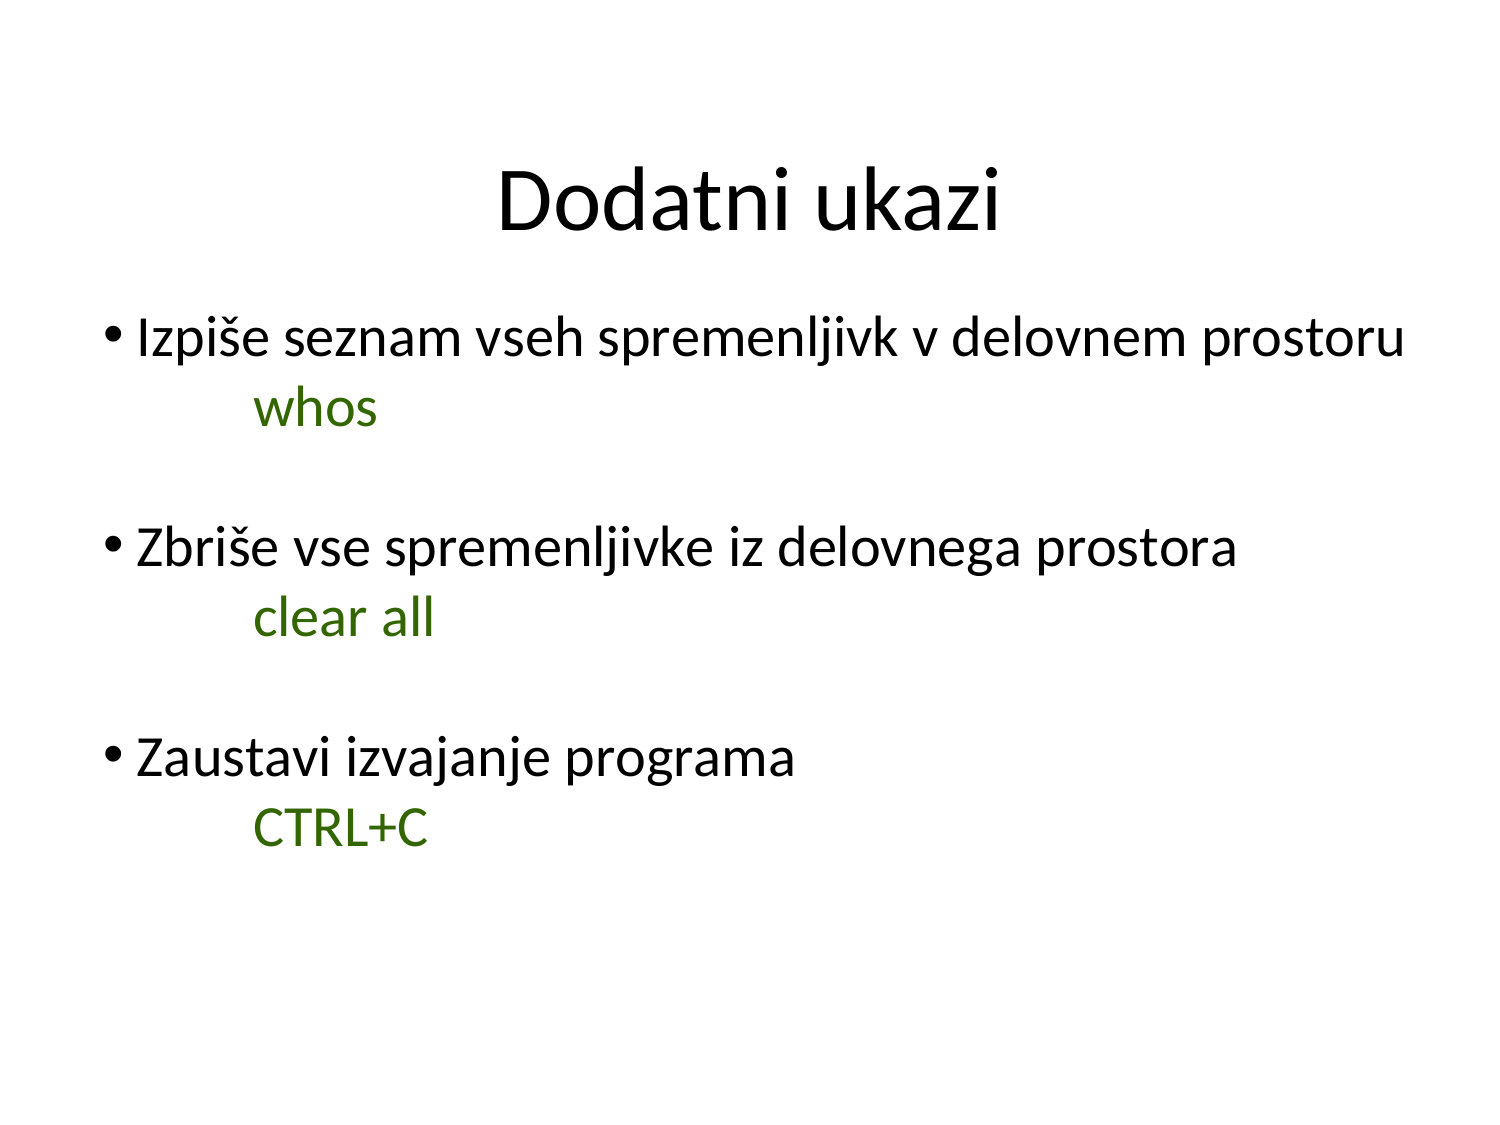

# Dodatni ukazi
 Izpiše seznam vseh spremenljivk v delovnem prostoru
	whos
 Zbriše vse spremenljivke iz delovnega prostora
	clear all
 Zaustavi izvajanje programa
	CTRL+C